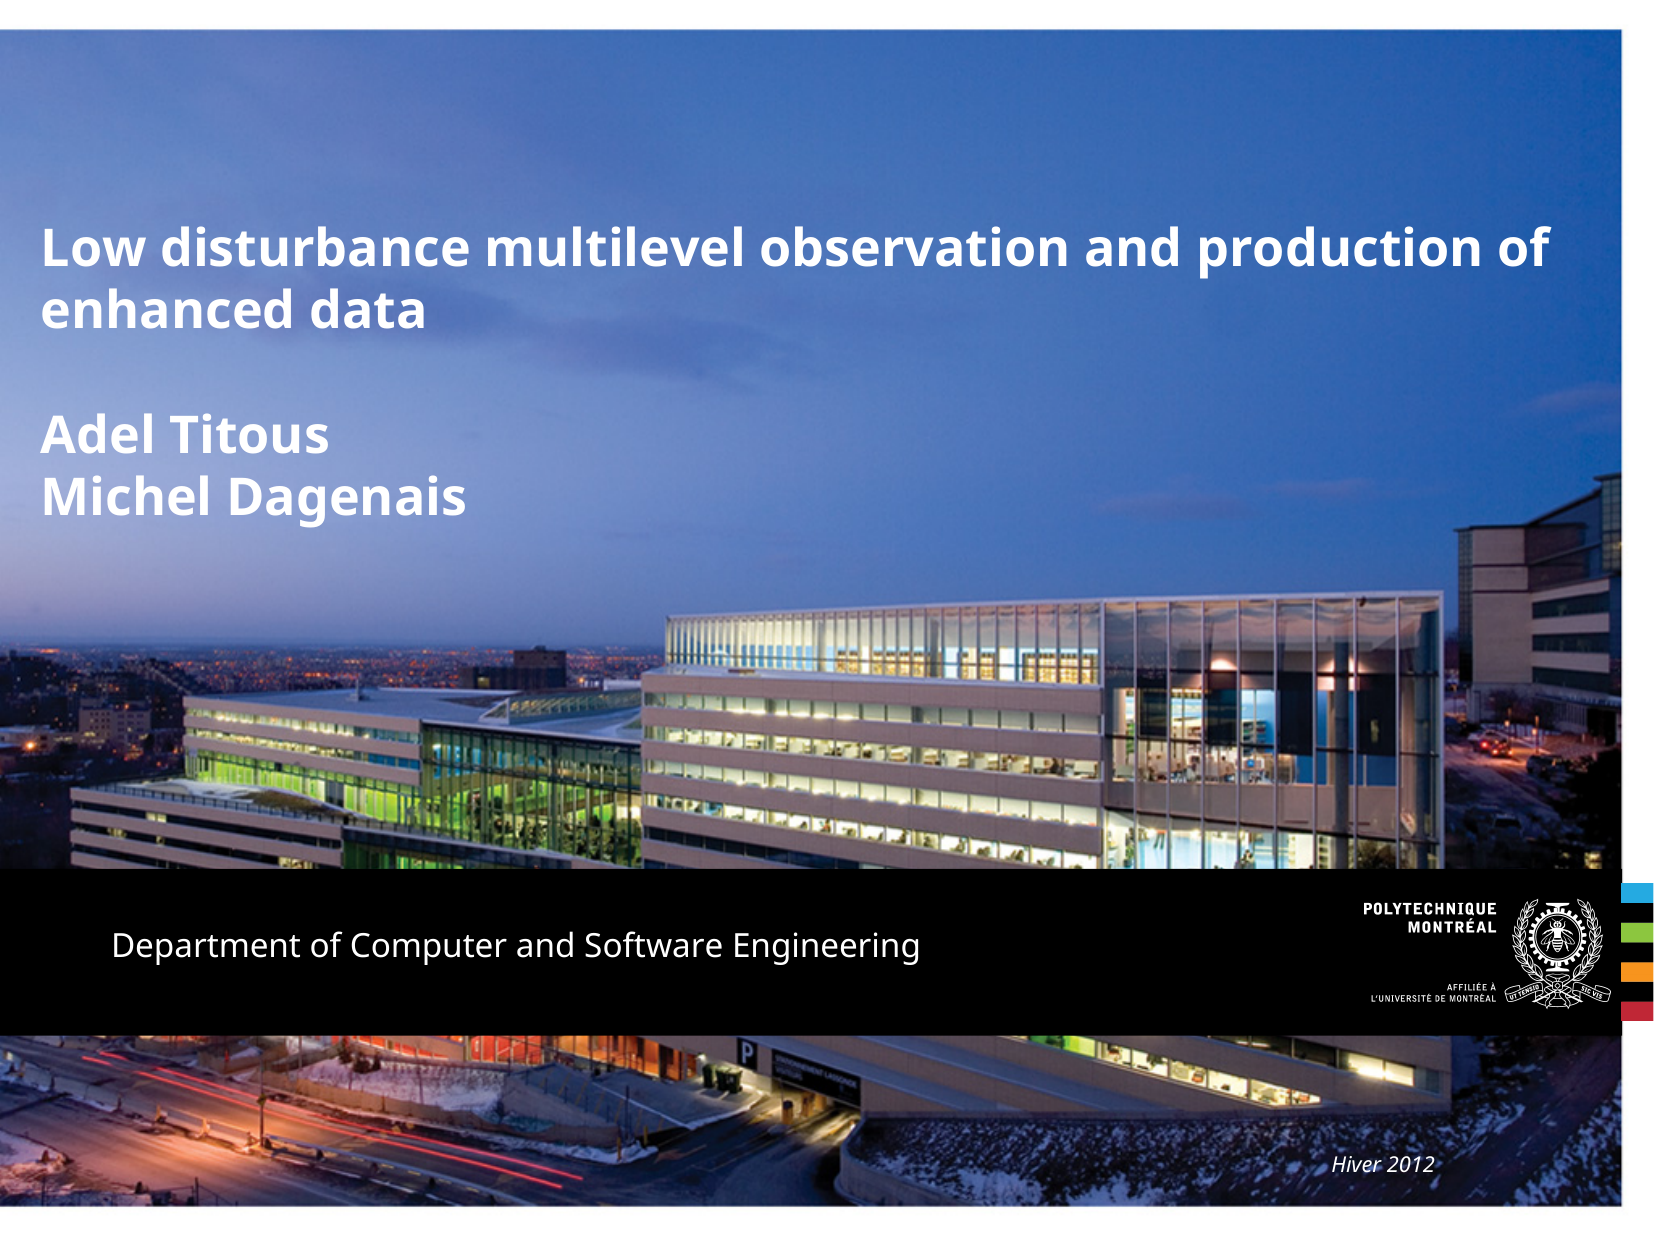

Low disturbance multilevel observation and production of enhanced data
Adel Titous
Michel Dagenais
Department of Computer and Software Engineering
Hiver 2012